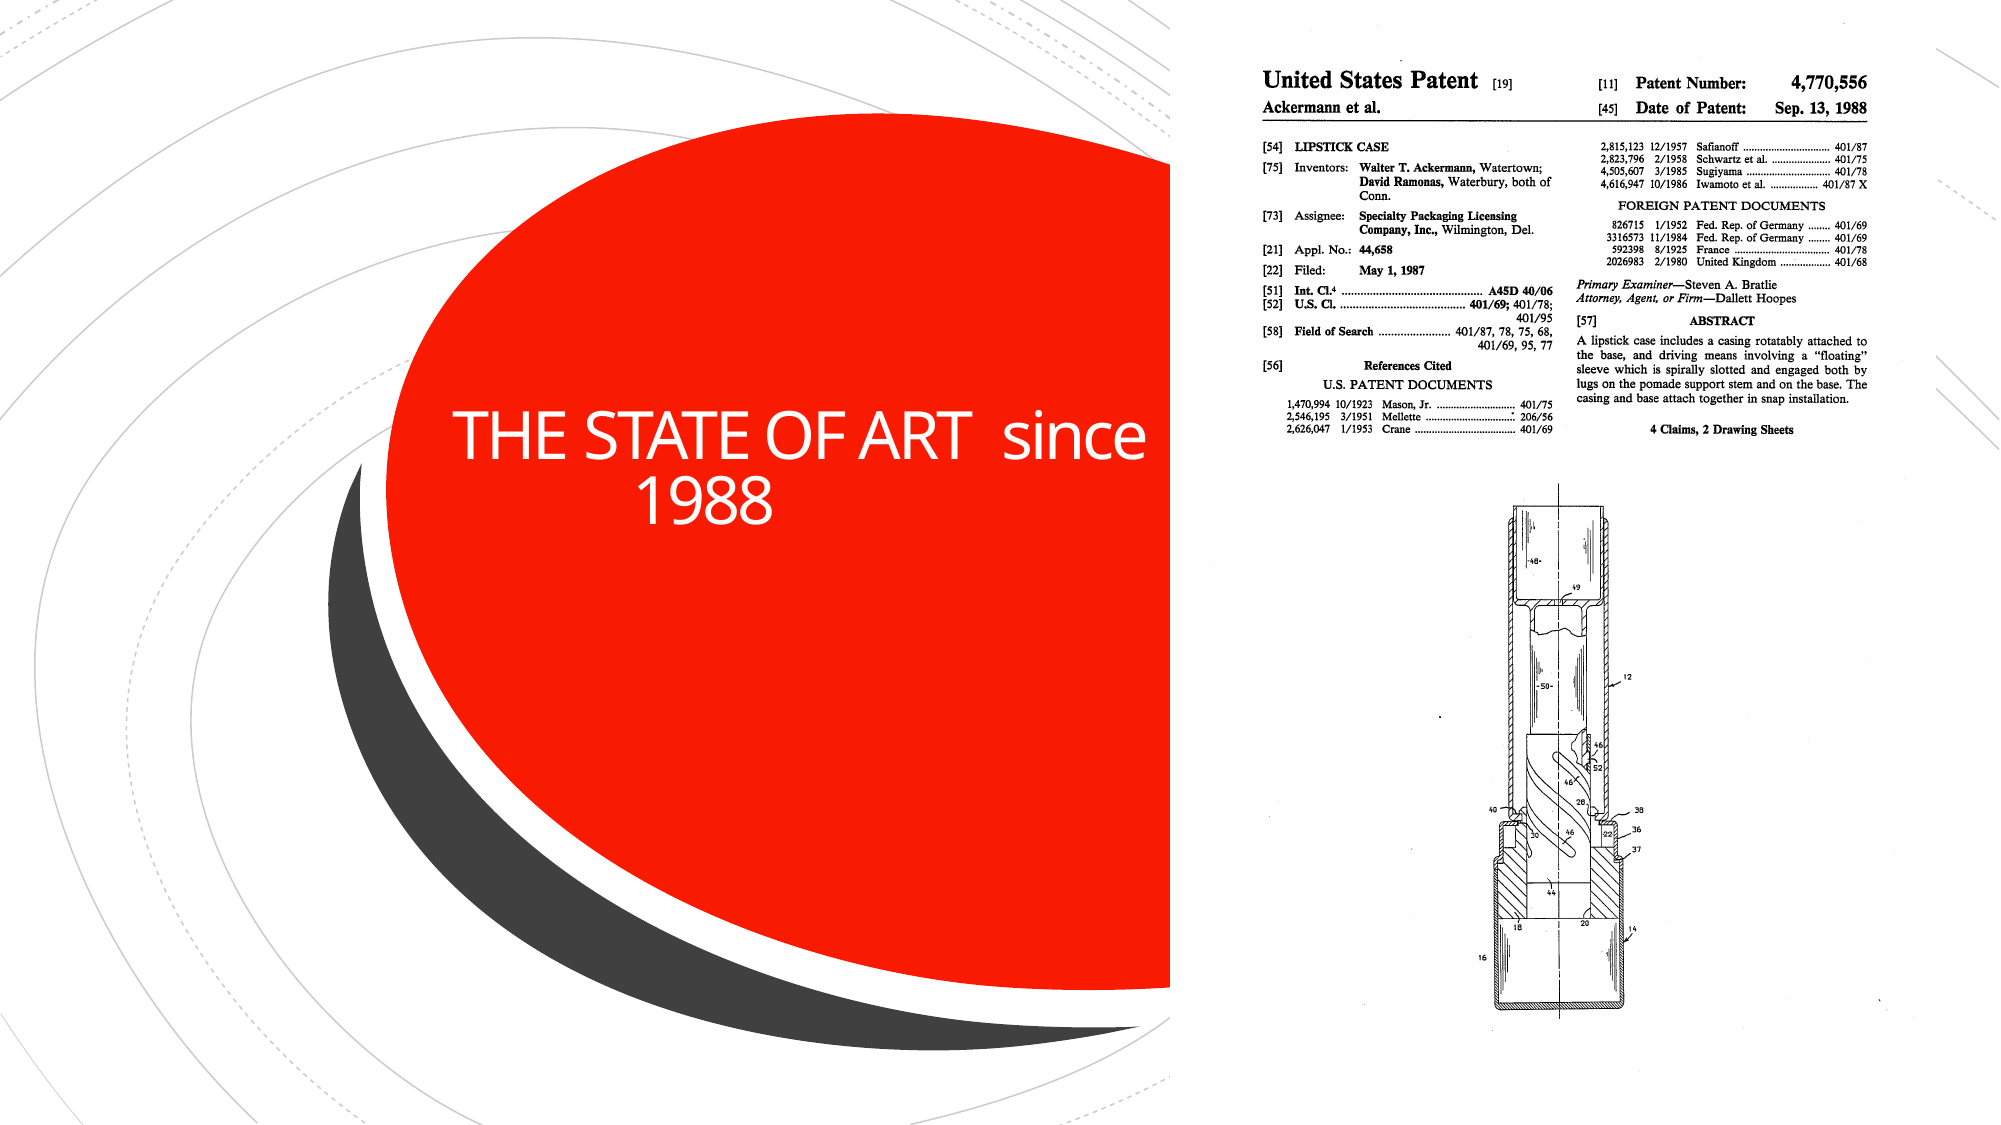

# THE STATE OF ART since 1988